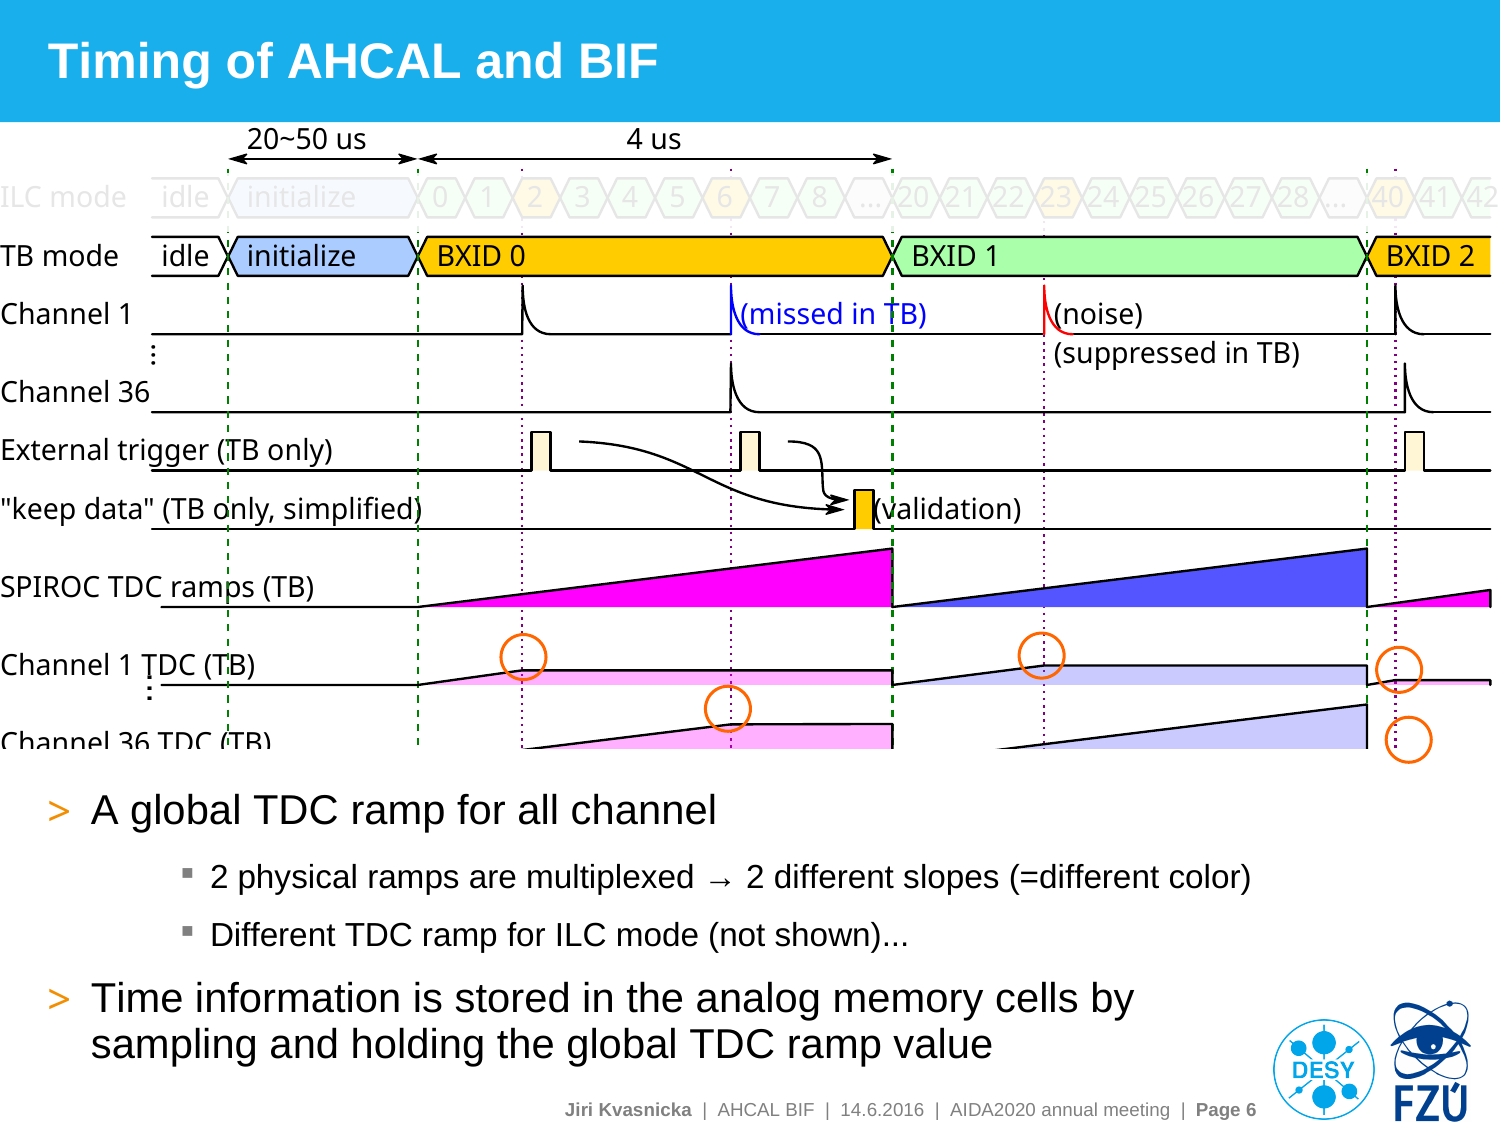

# Timing of AHCAL and BIF
...
A global TDC ramp for all channel
2 physical ramps are multiplexed → 2 different slopes (=different color)
Different TDC ramp for ILC mode (not shown)...
Time information is stored in the analog memory cells by
sampling and holding the global TDC ramp value